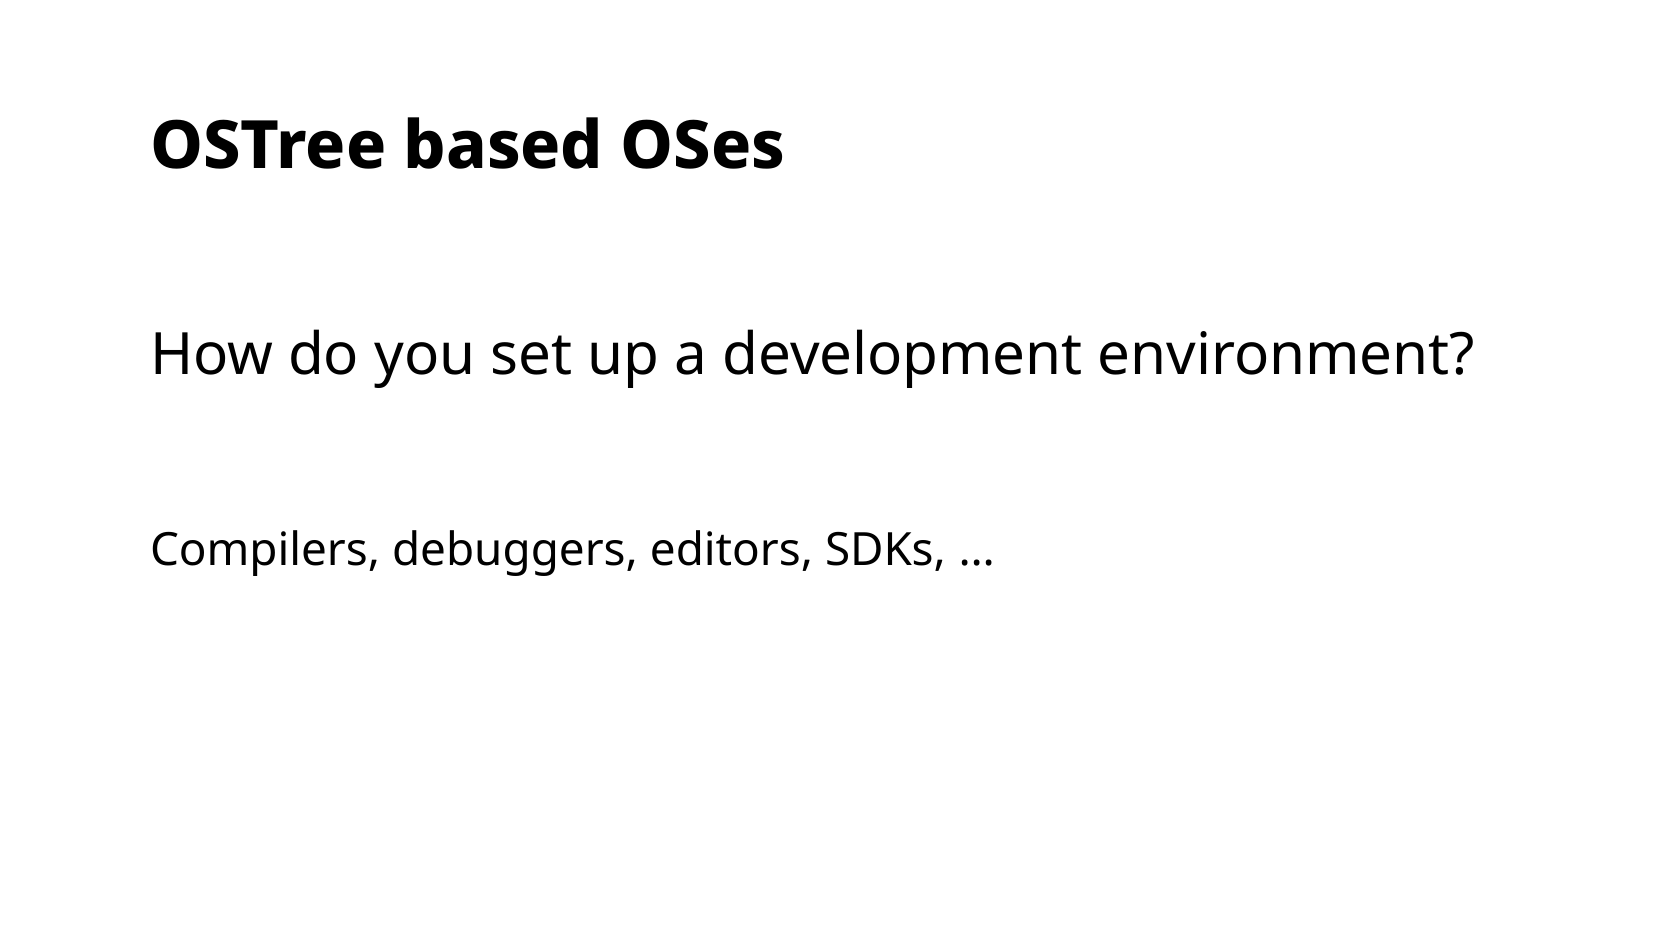

# OSTree based OSes
How do you set up a development environment?
Compilers, debuggers, editors, SDKs, …